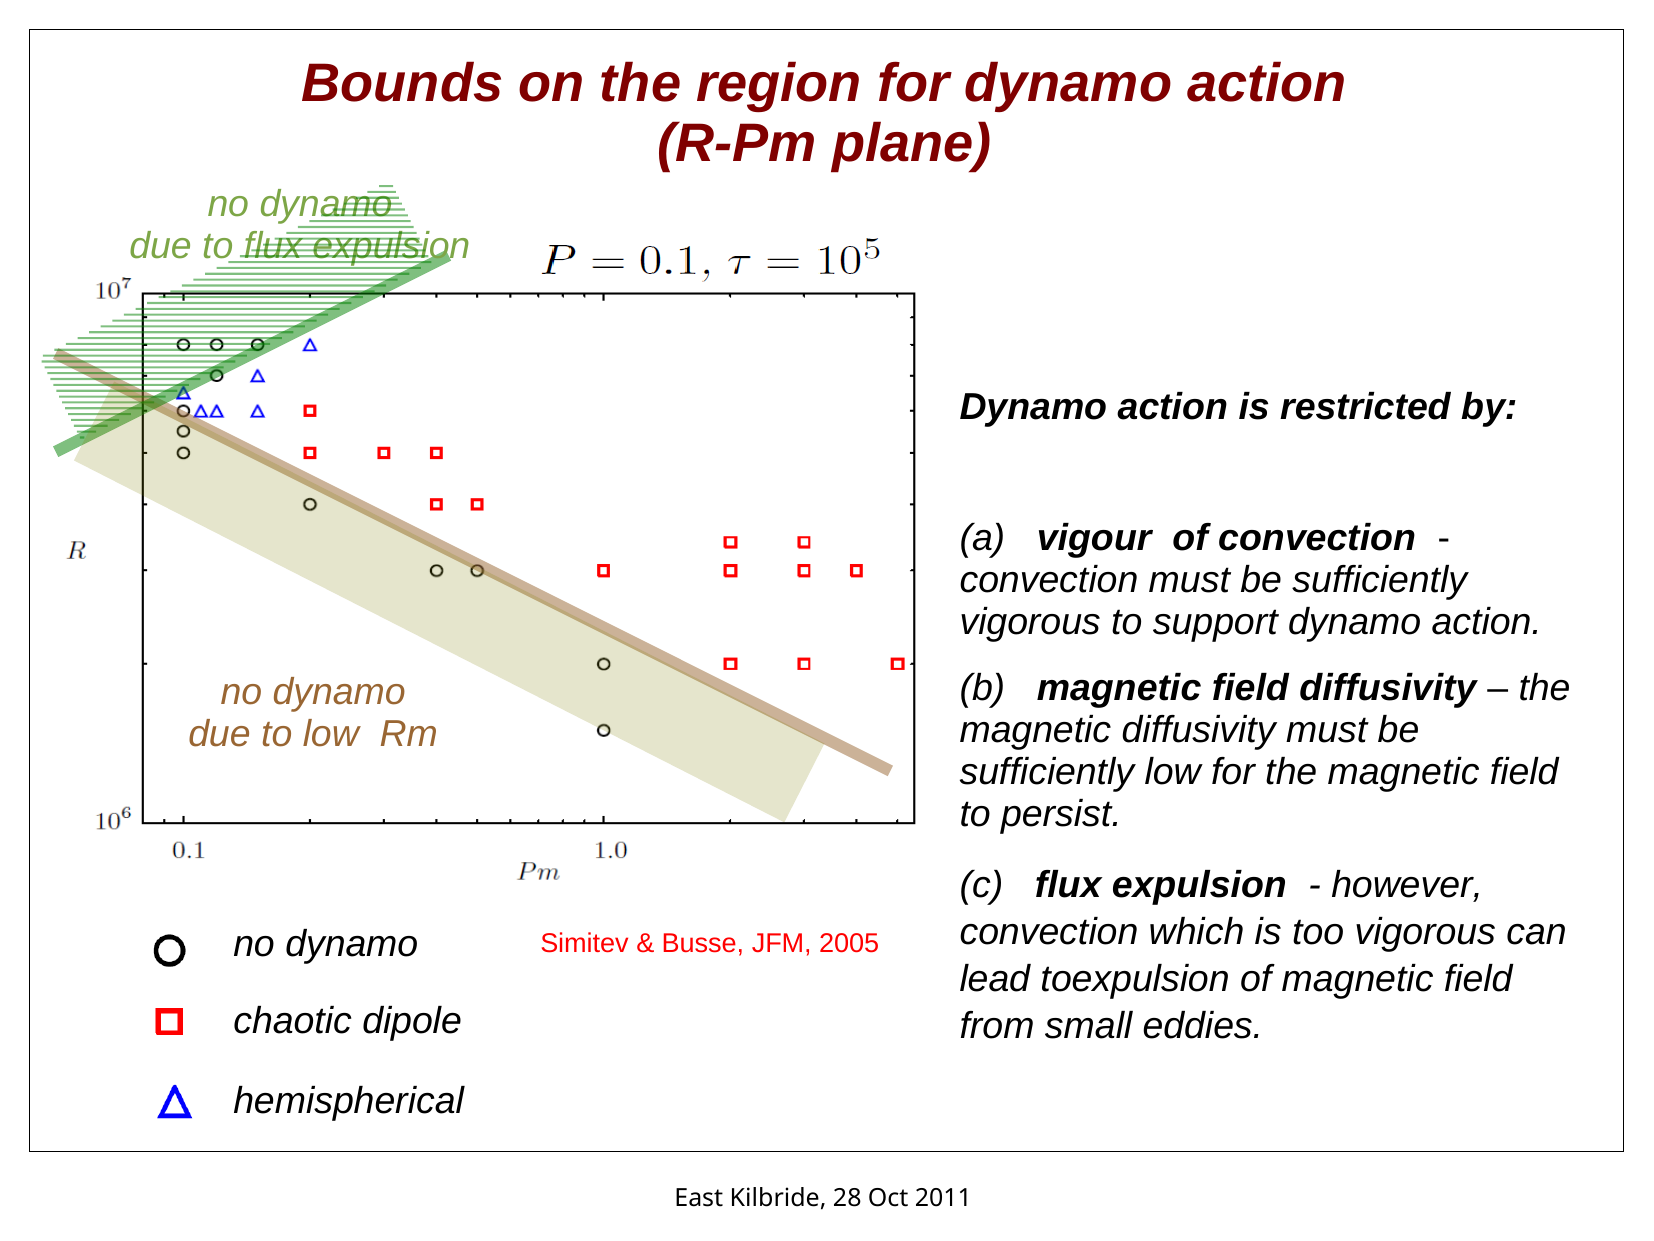

Bounds on the region for dynamo action
(R-Pm plane)
no dynamo
due to flux expulsion
Dynamo action is restricted by:
(a) vigour of convection - convection must be sufficiently vigorous to support dynamo action.
(b) magnetic field diffusivity – the magnetic diffusivity must be sufficiently low for the magnetic field to persist.
(c) flux expulsion - however, convection which is too vigorous can lead toexpulsion of magnetic field from small eddies.
no dynamo
due to low Rm
no dynamo
chaotic dipole
hemispherical
Simitev & Busse, JFM, 2005
East Kilbride, 28 Oct 2011